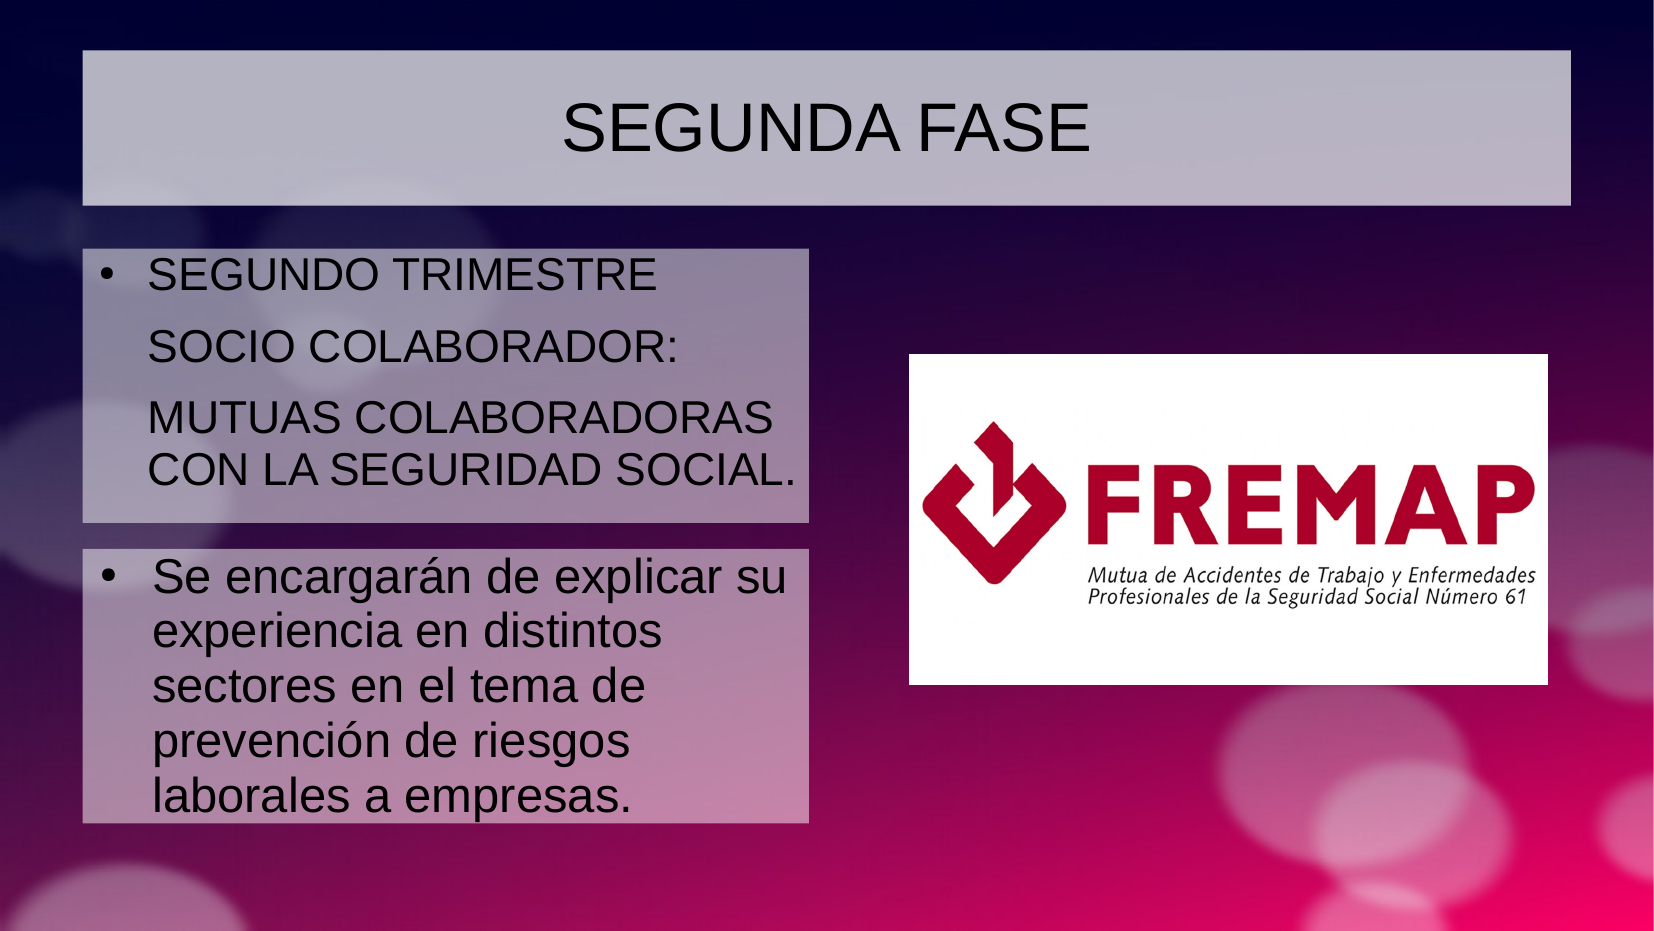

# SEGUNDA FASE
SEGUNDO TRIMESTRE
SOCIO COLABORADOR:
MUTUAS COLABORADORAS CON LA SEGURIDAD SOCIAL.
Se encargarán de explicar su experiencia en distintos sectores en el tema de prevención de riesgos laborales a empresas.